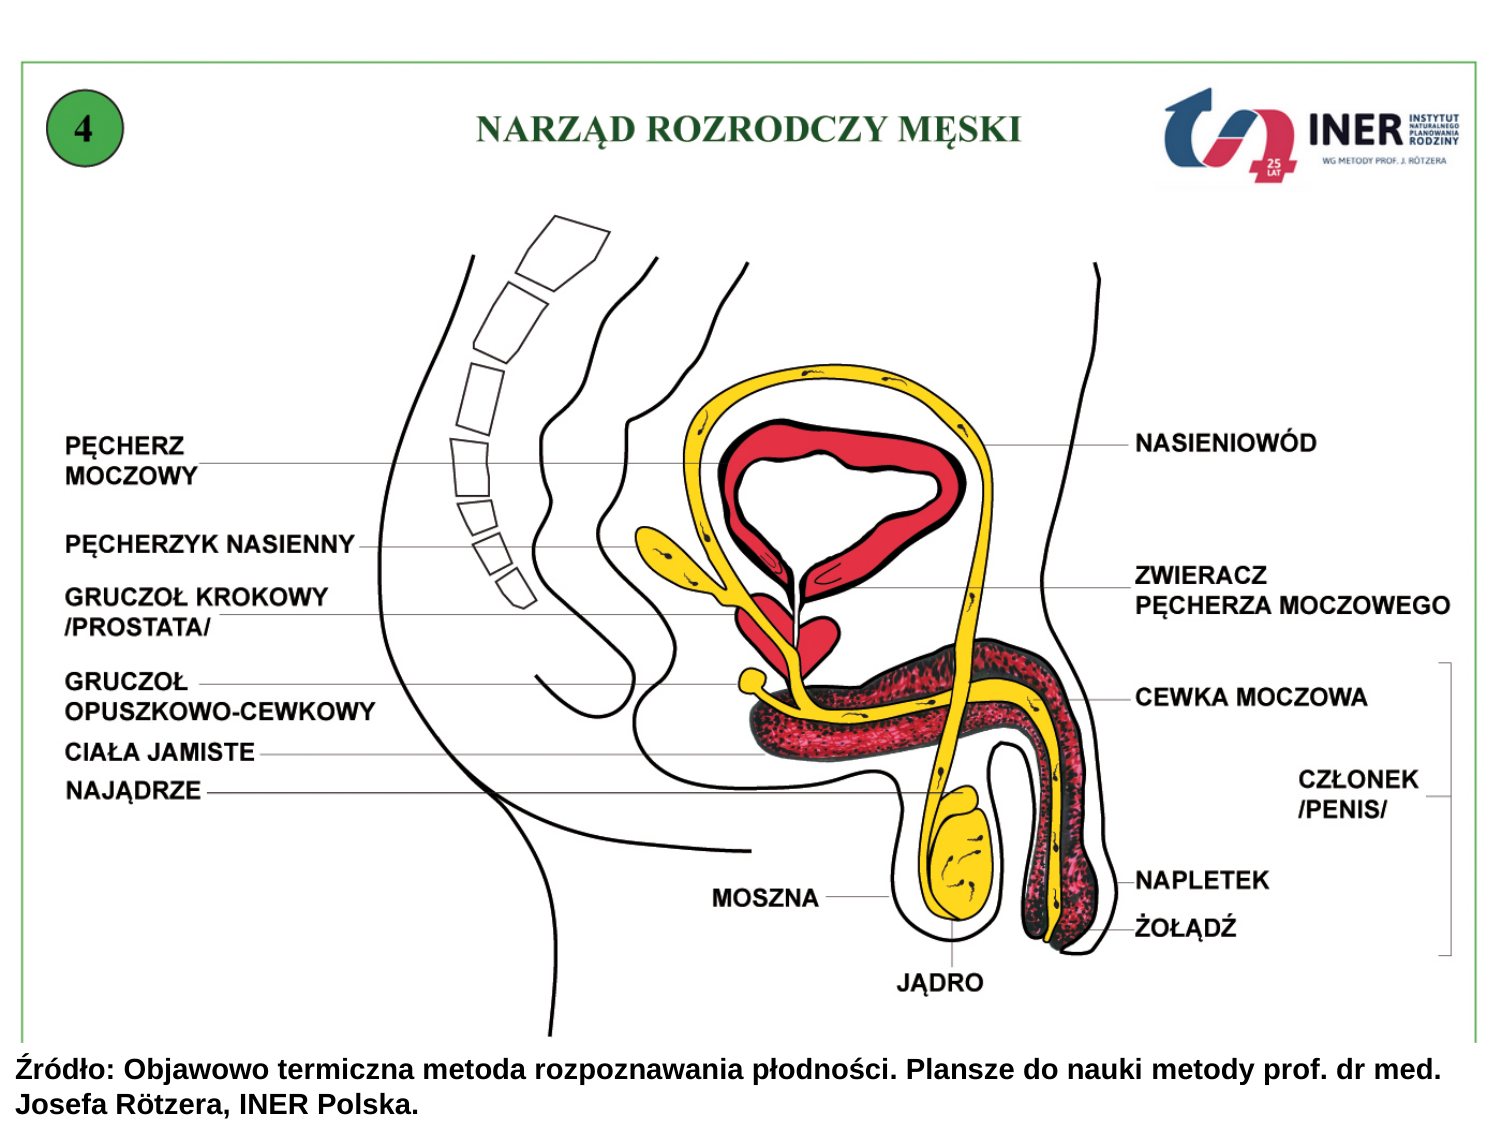

NARZĄDY PŁCIOWE MĘSKIE
Źródło: Objawowo termiczna metoda rozpoznawania płodności. Plansze do nauki metody prof. dr med. Josefa Rötzera, INER Polska.